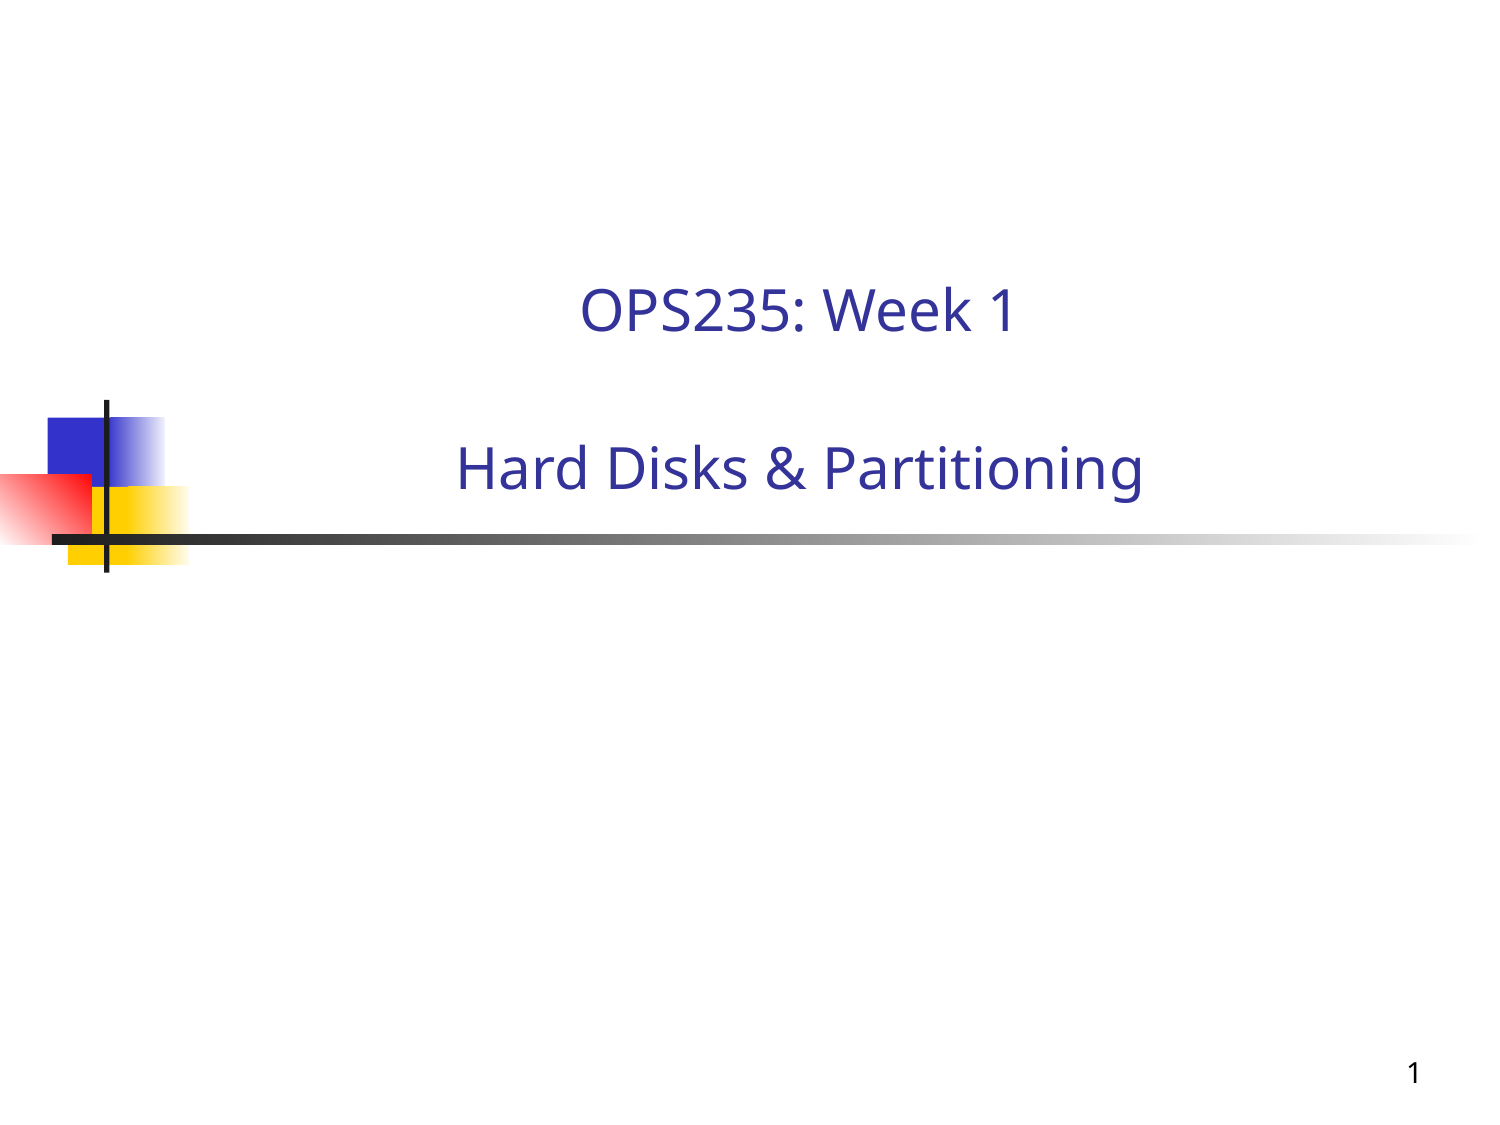

# OPS235: Week 1 Hard Disks & Partitioning
1